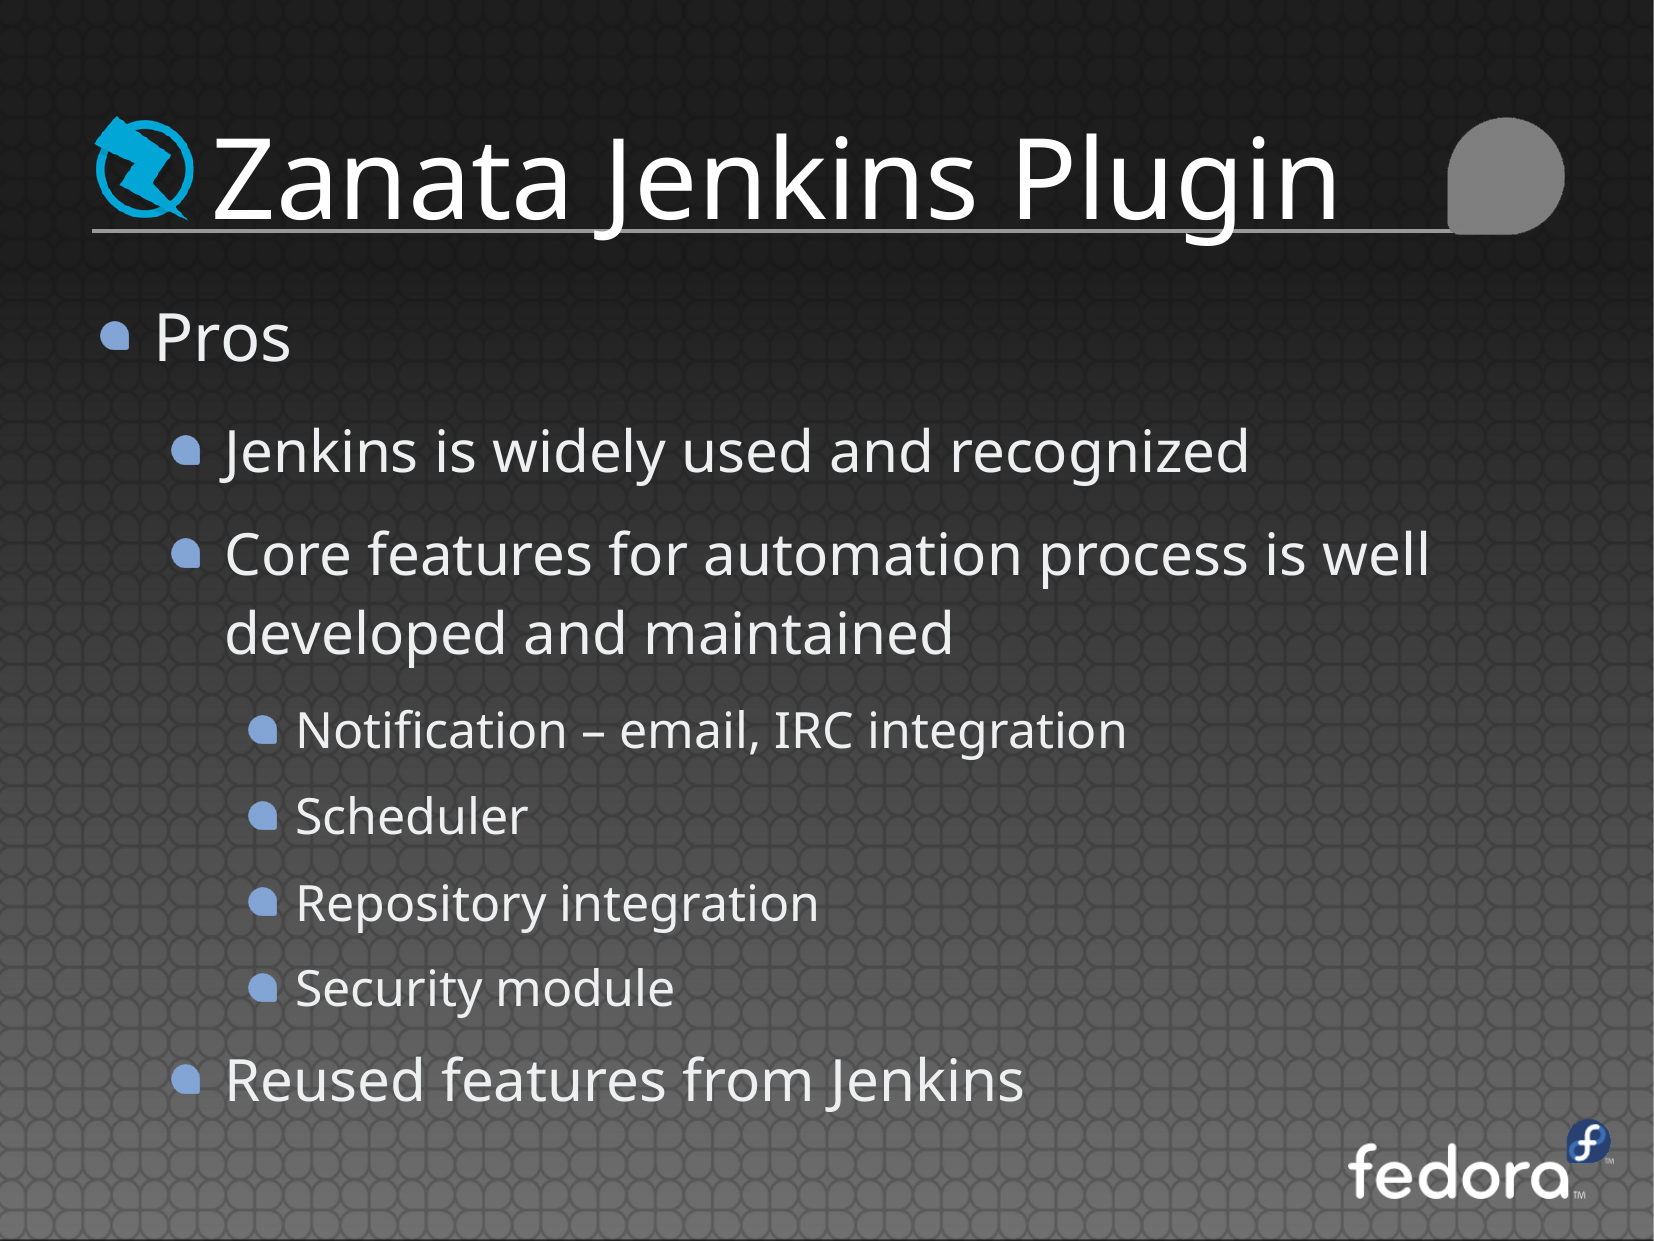

Zanata Jenkins Plugin
# Pros
Jenkins is widely used and recognized
Core features for automation process is well developed and maintained
Notification – email, IRC integration
Scheduler
Repository integration
Security module
Reused features from Jenkins